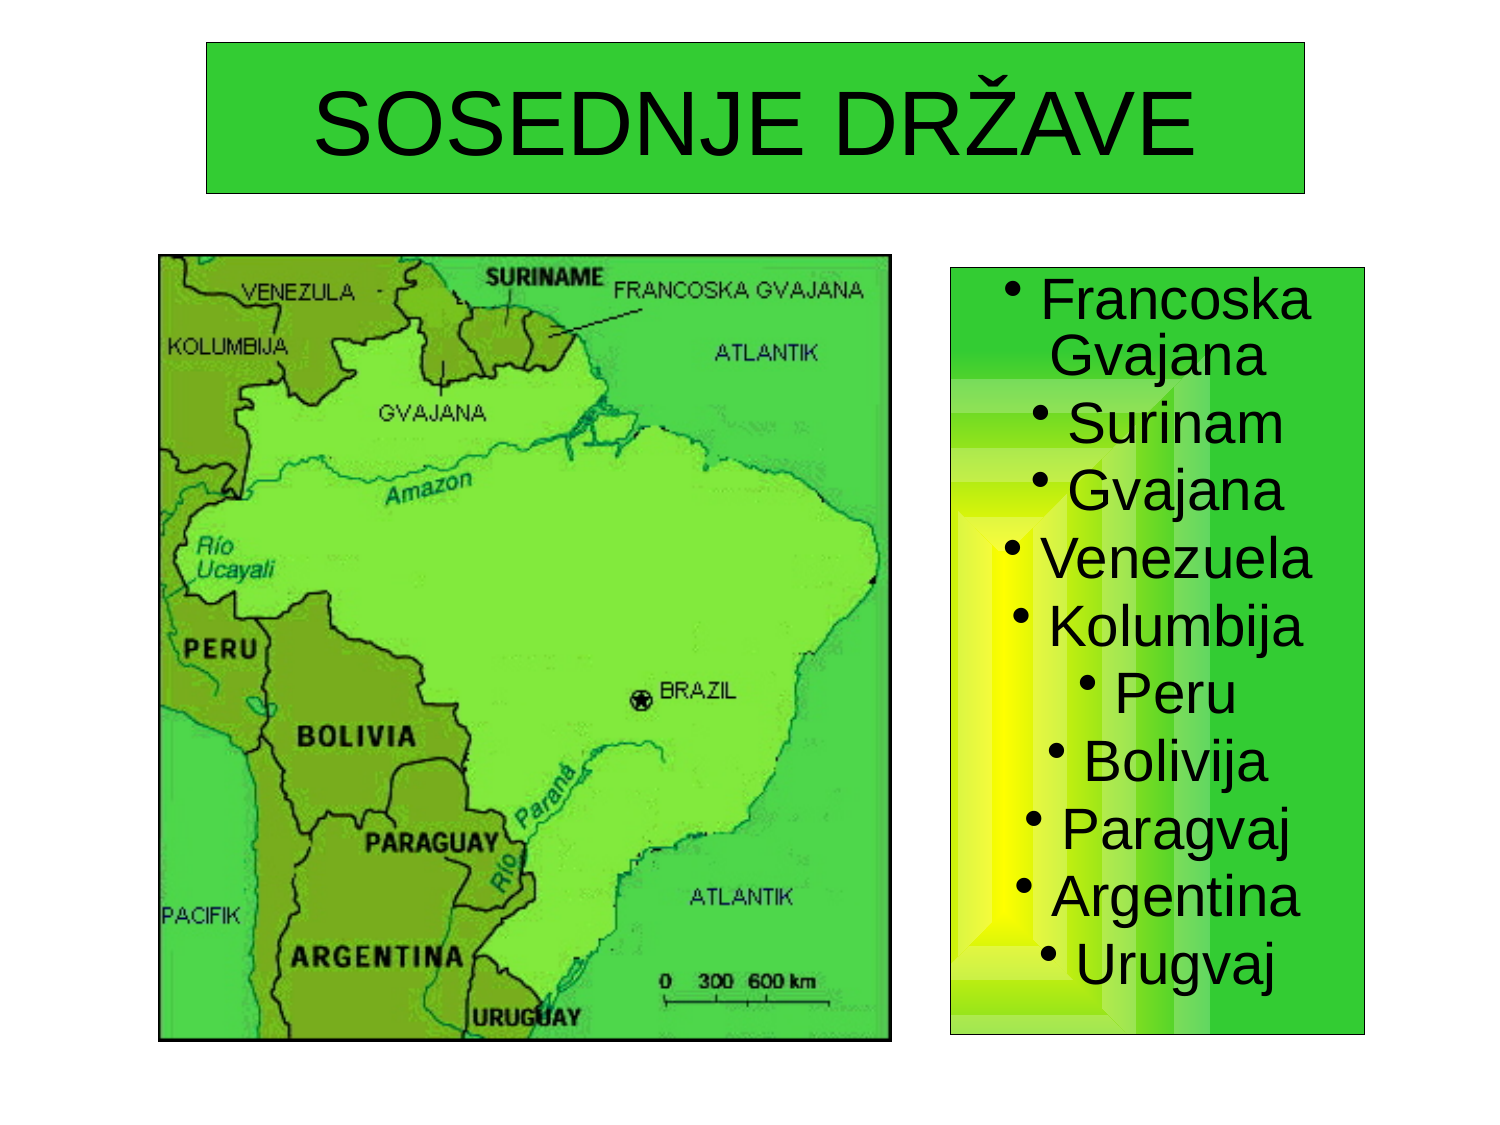

# SOSEDNJE DRŽAVE
 Francoska Gvajana
 Surinam
 Gvajana
 Venezuela
 Kolumbija
 Peru
 Bolivija
 Paragvaj
 Argentina
 Urugvaj